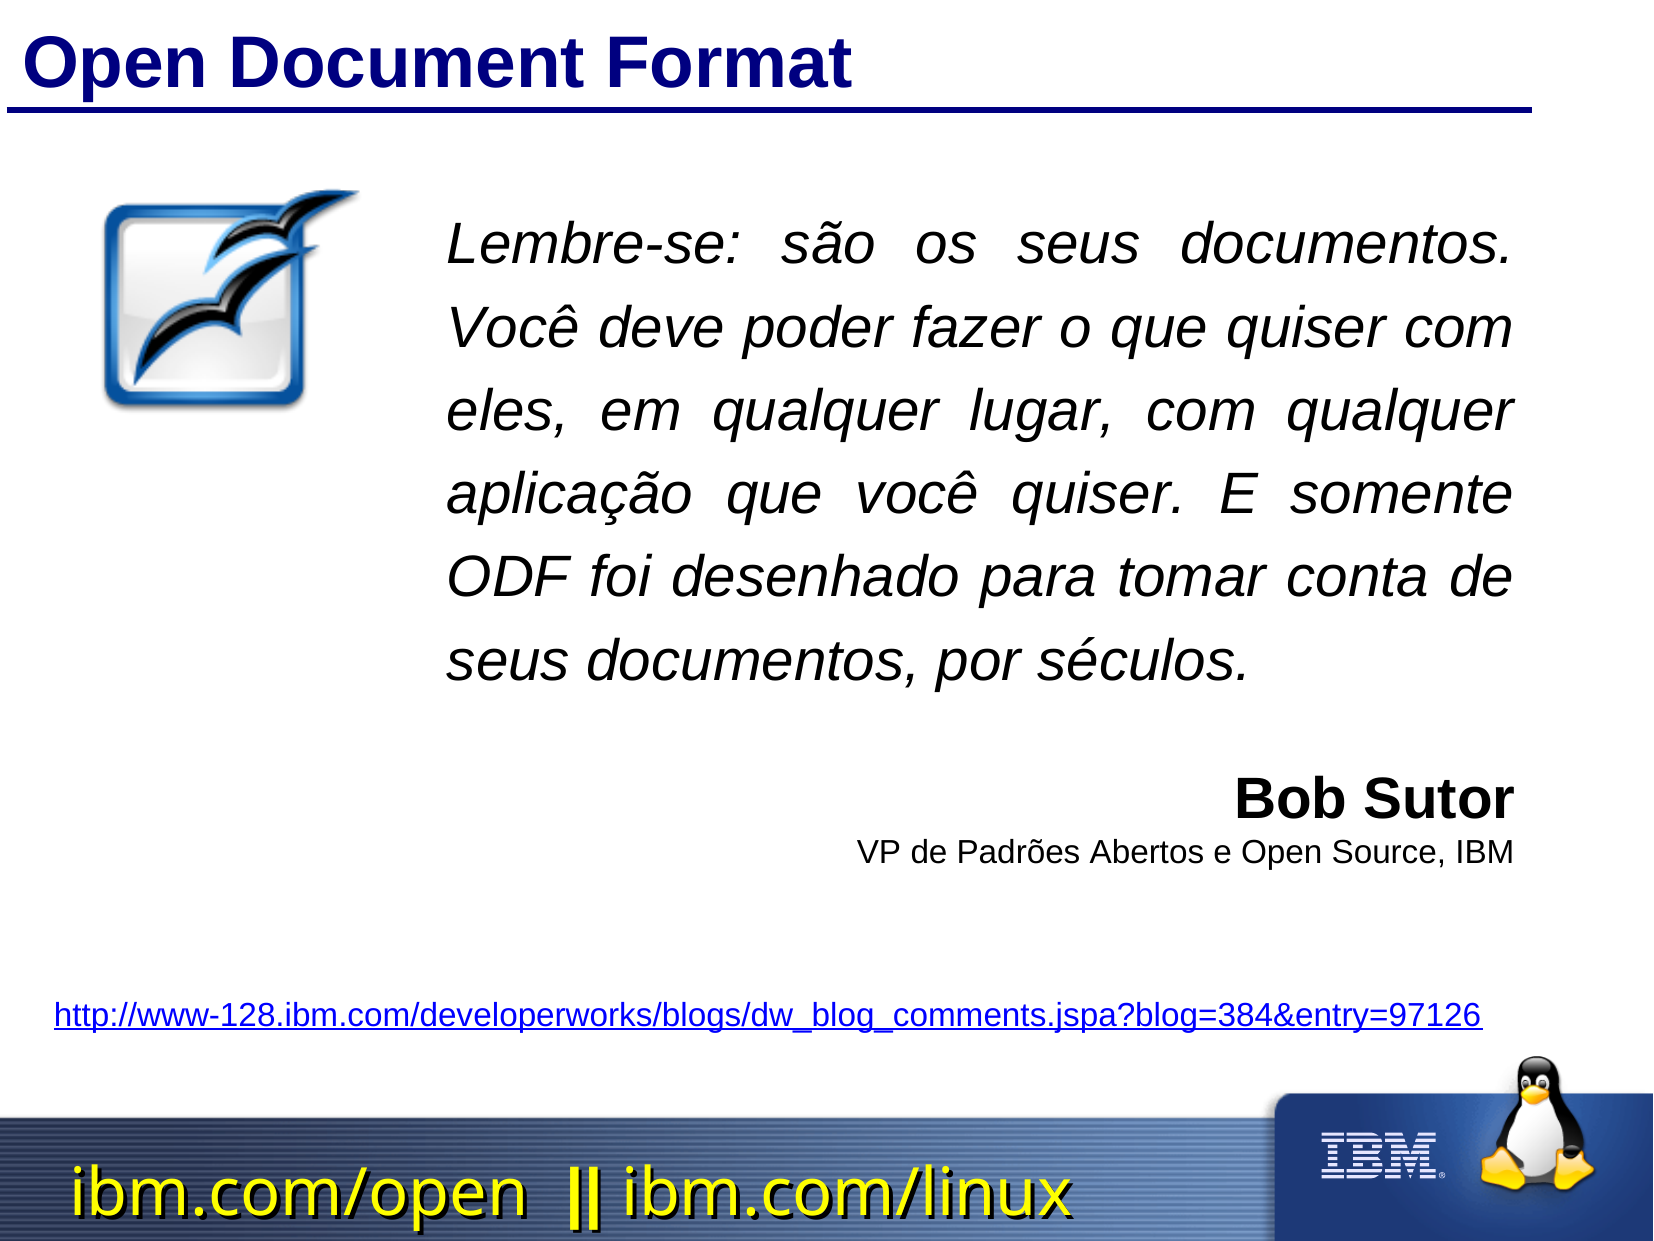

Open Document Format
Lembre-se: são os seus documentos. Você deve poder fazer o que quiser com eles, em qualquer lugar, com qualquer aplicação que você quiser. E somente ODF foi desenhado para tomar conta de seus documentos, por séculos.
Bob Sutor
VP de Padrões Abertos e Open Source, IBM
http://www-128.ibm.com/developerworks/blogs/dw_blog_comments.jspa?blog=384&entry=97126